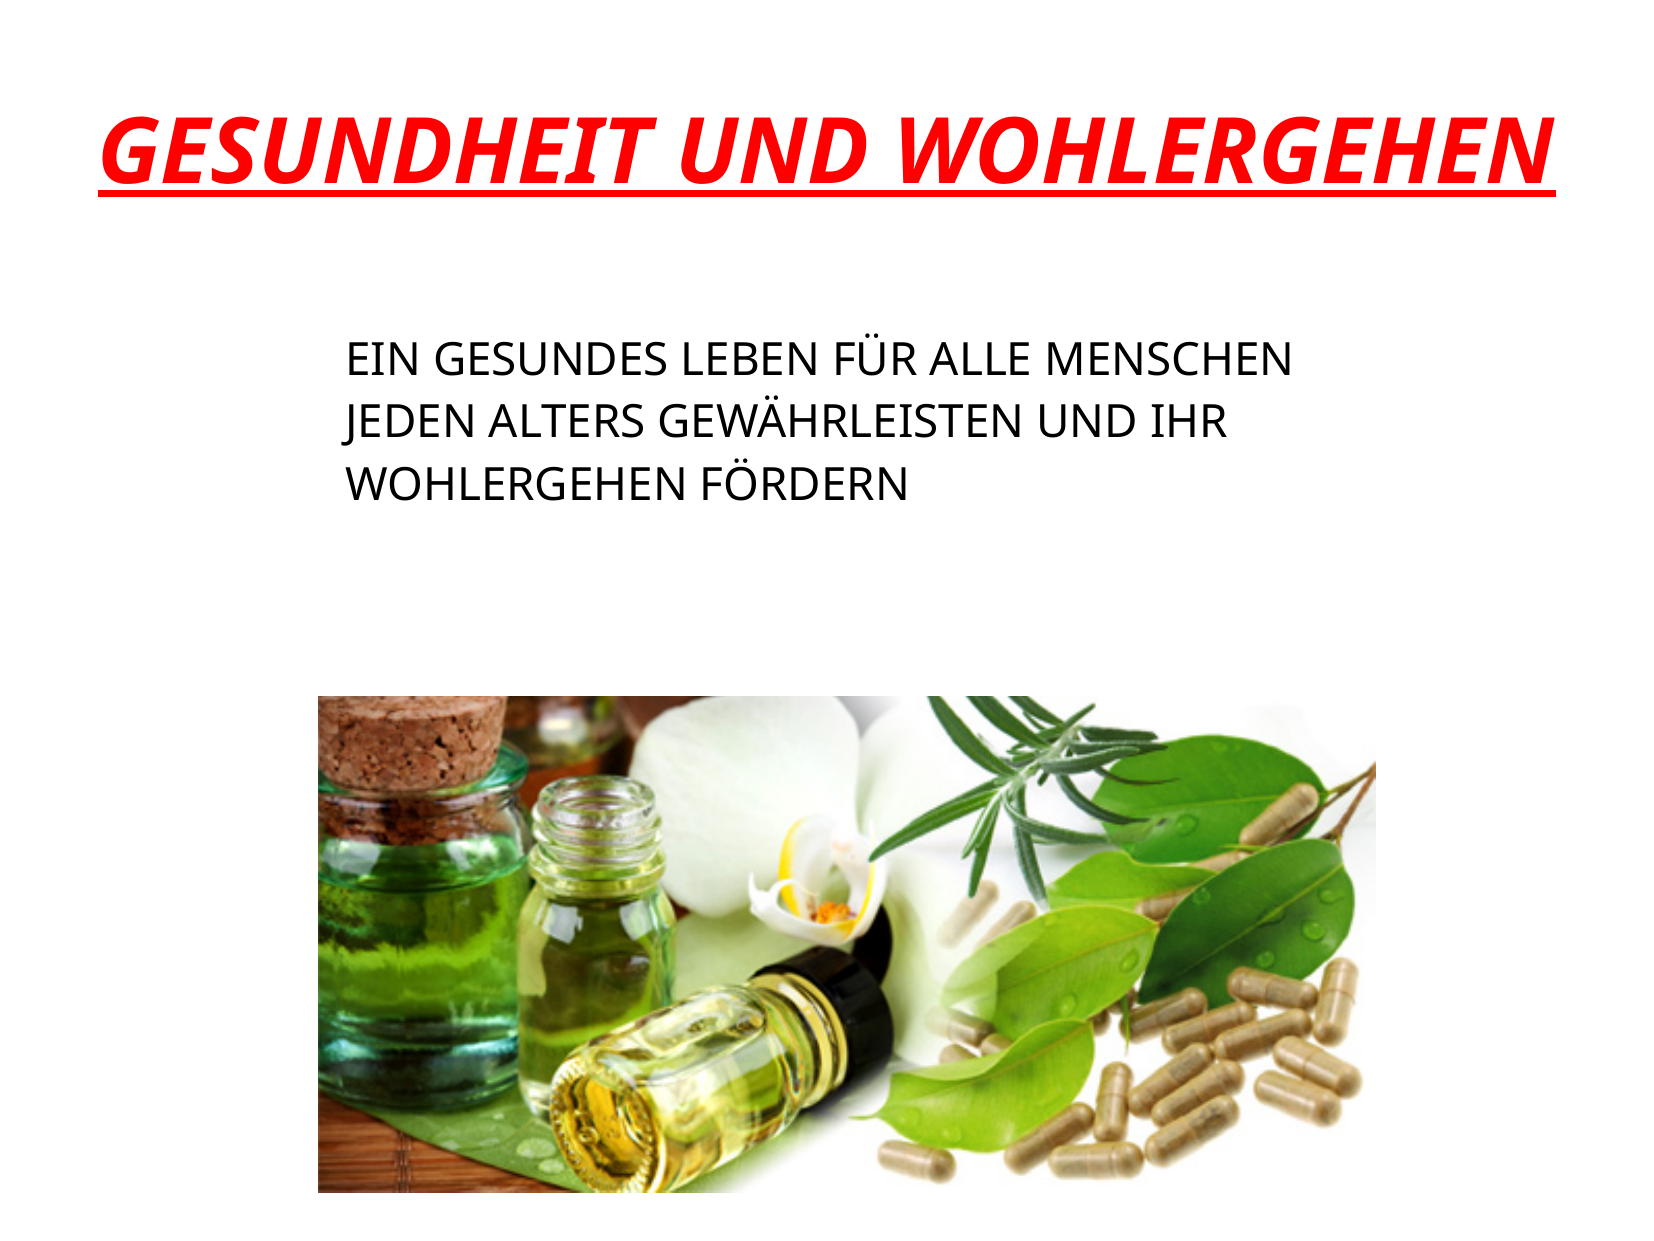

# GESUNDHEIT UND WOHLERGEHEN
EIN GESUNDES LEBEN FÜR ALLE MENSCHEN JEDEN ALTERS GEWÄHRLEISTEN UND IHR WOHLERGEHEN FÖRDERN